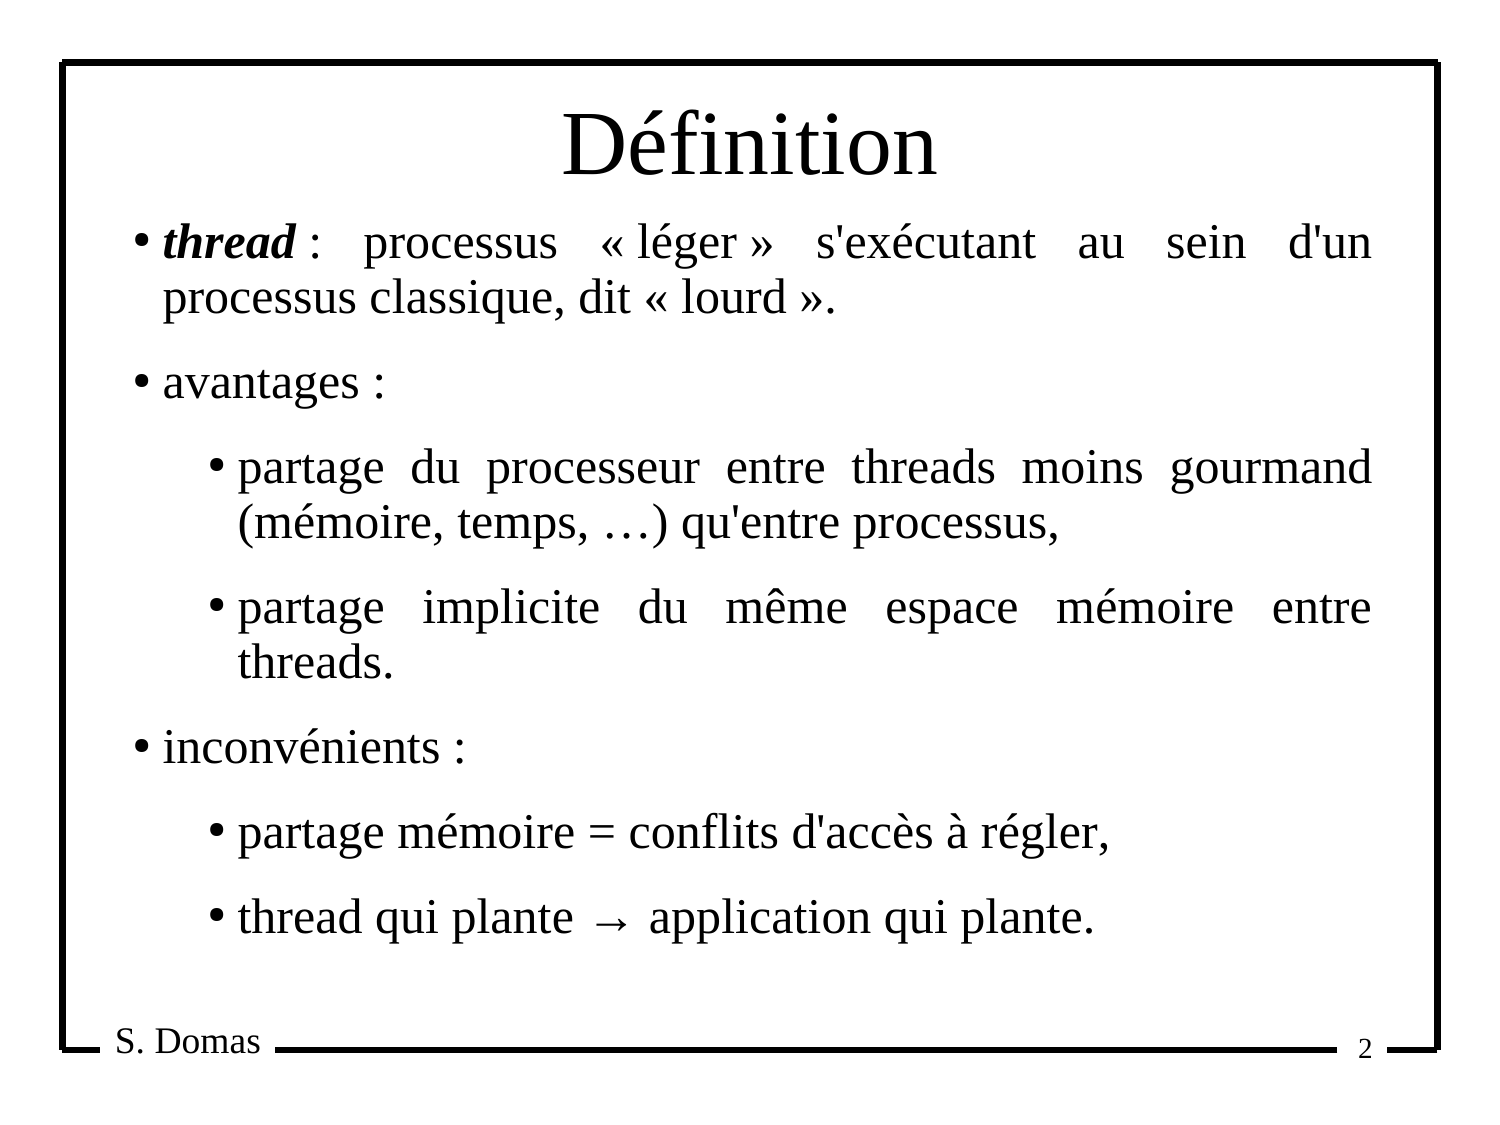

# Définition
S. Domas
thread : processus « léger » s'exécutant au sein d'un processus classique, dit « lourd ».
avantages :
partage du processeur entre threads moins gourmand (mémoire, temps, …) qu'entre processus,
partage implicite du même espace mémoire entre threads.
inconvénients :
partage mémoire = conflits d'accès à régler,
thread qui plante → application qui plante.
2